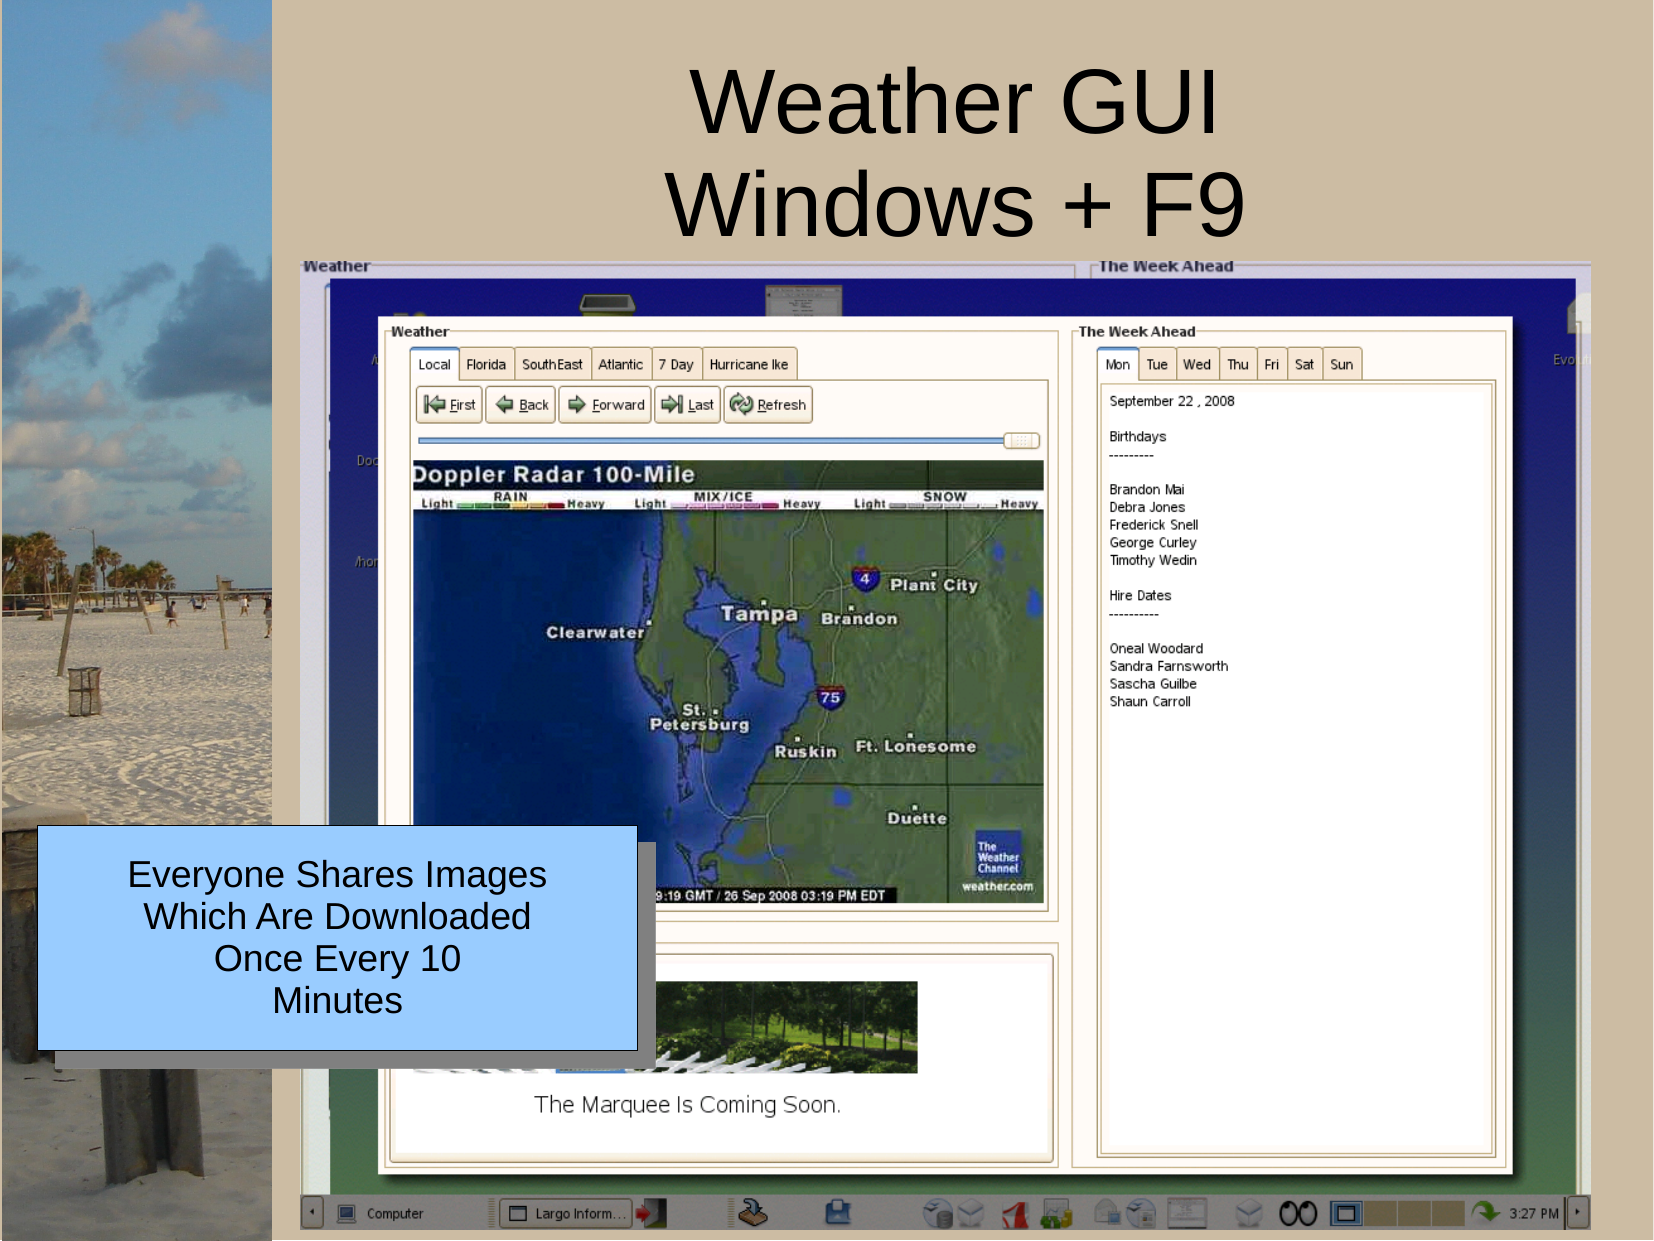

# Weather GUI Windows + F9
Everyone Shares Images
Which Are Downloaded
Once Every 10
Minutes